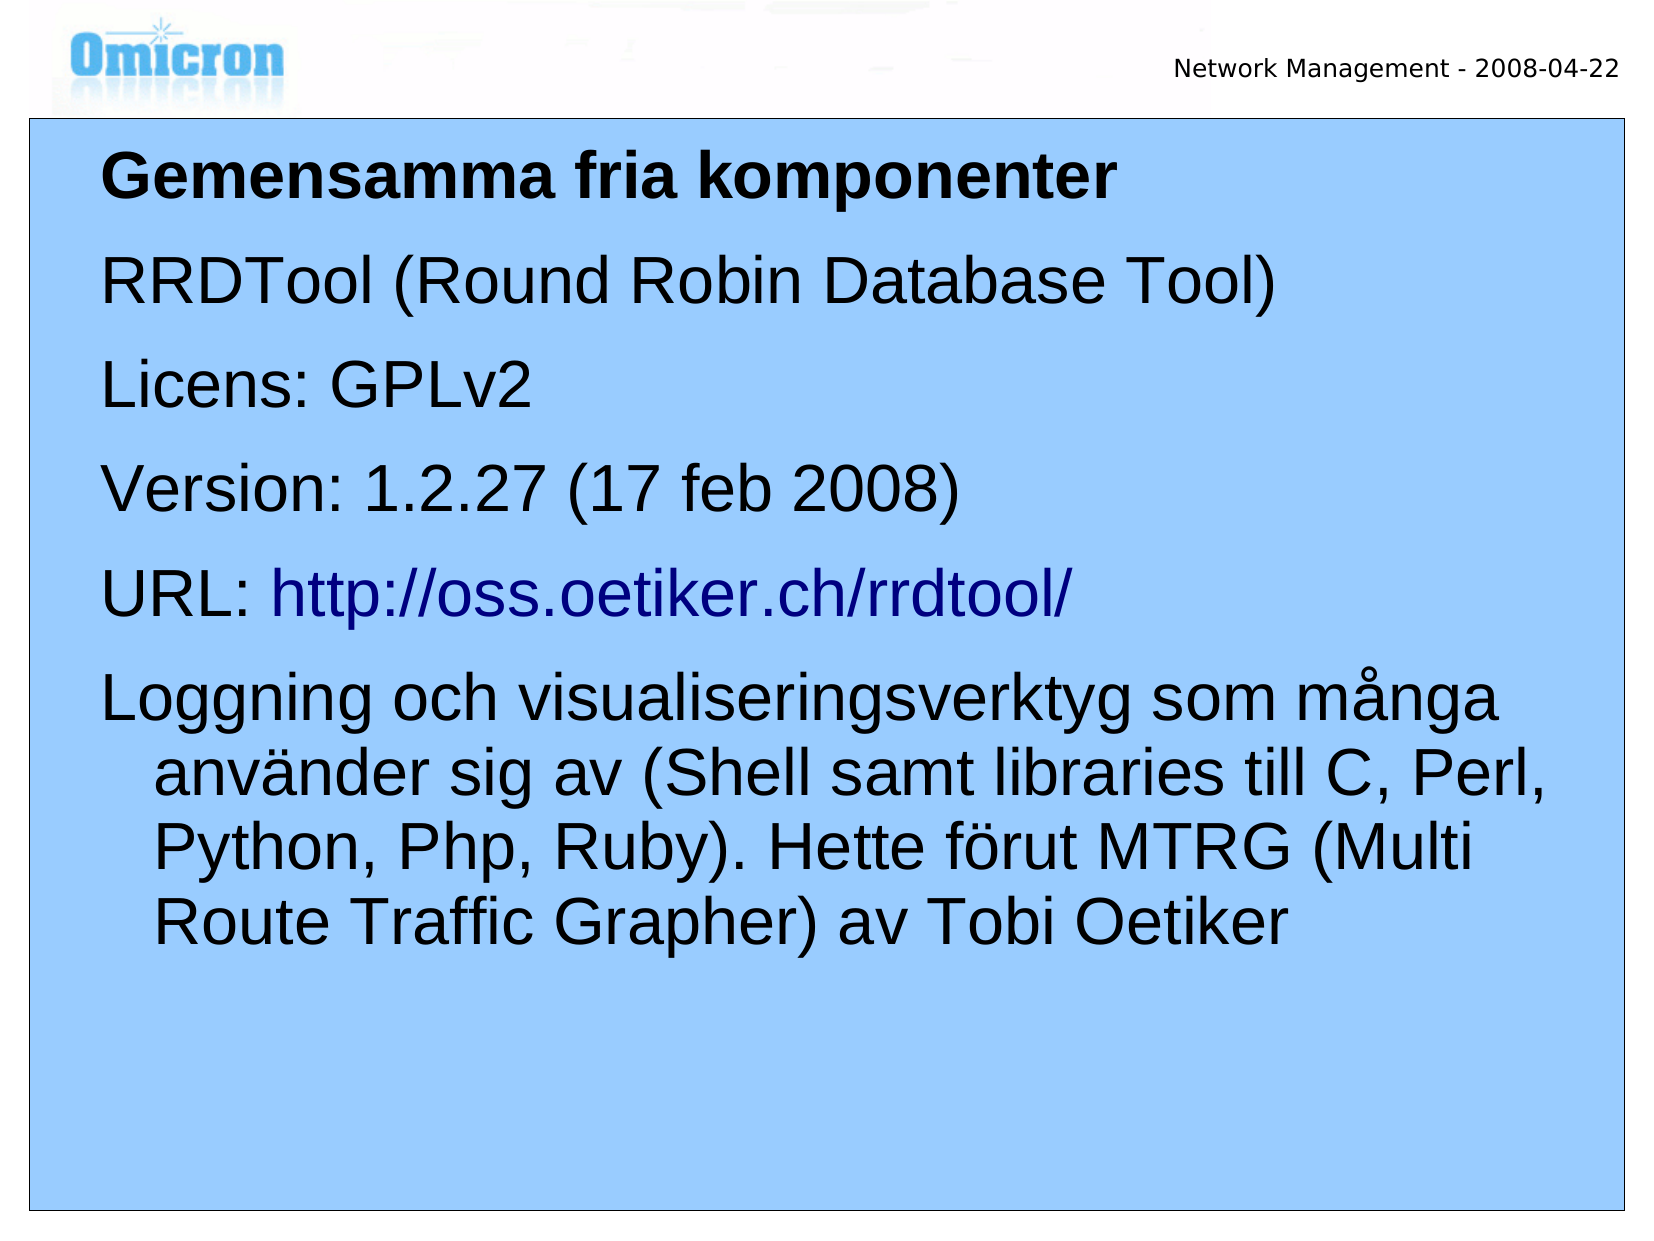

Network Management - 2008-04-22
Gemensamma fria komponenter
RRDTool (Round Robin Database Tool)
Licens: GPLv2
Version: 1.2.27 (17 feb 2008)
URL: http://oss.oetiker.ch/rrdtool/
Loggning och visualiseringsverktyg som många använder sig av (Shell samt libraries till C, Perl, Python, Php, Ruby). Hette förut MTRG (Multi Route Traffic Grapher) av Tobi Oetiker
#